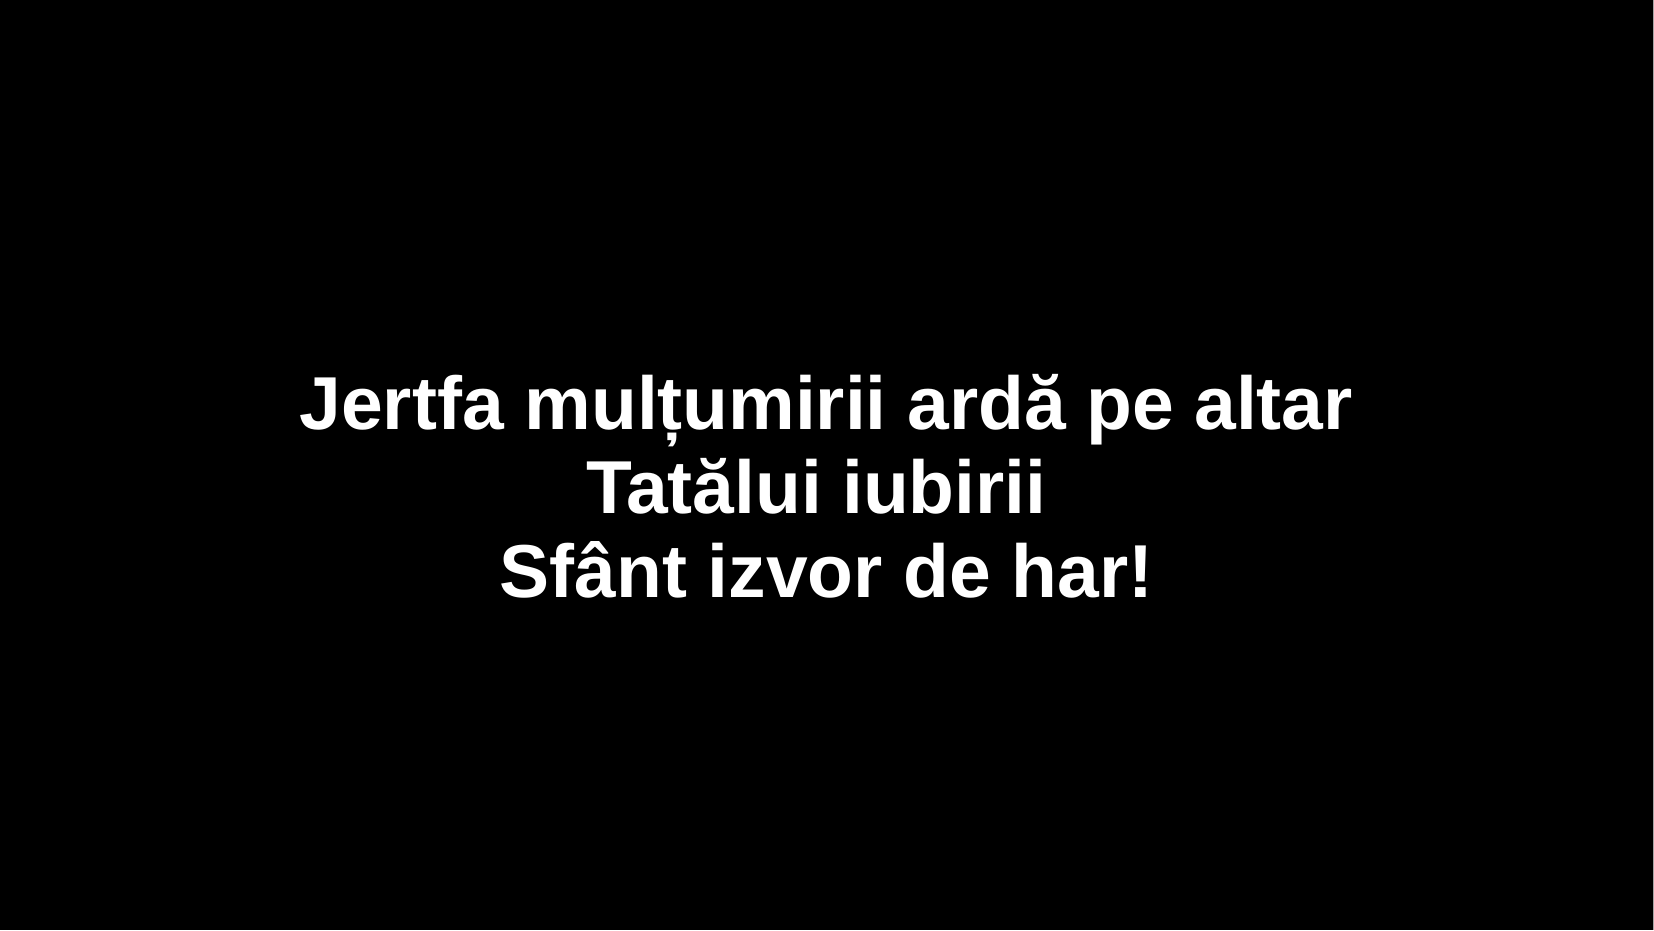

Jertfa mulțumirii ardă pe altar
Tatălui iubirii
Sfânt izvor de har!